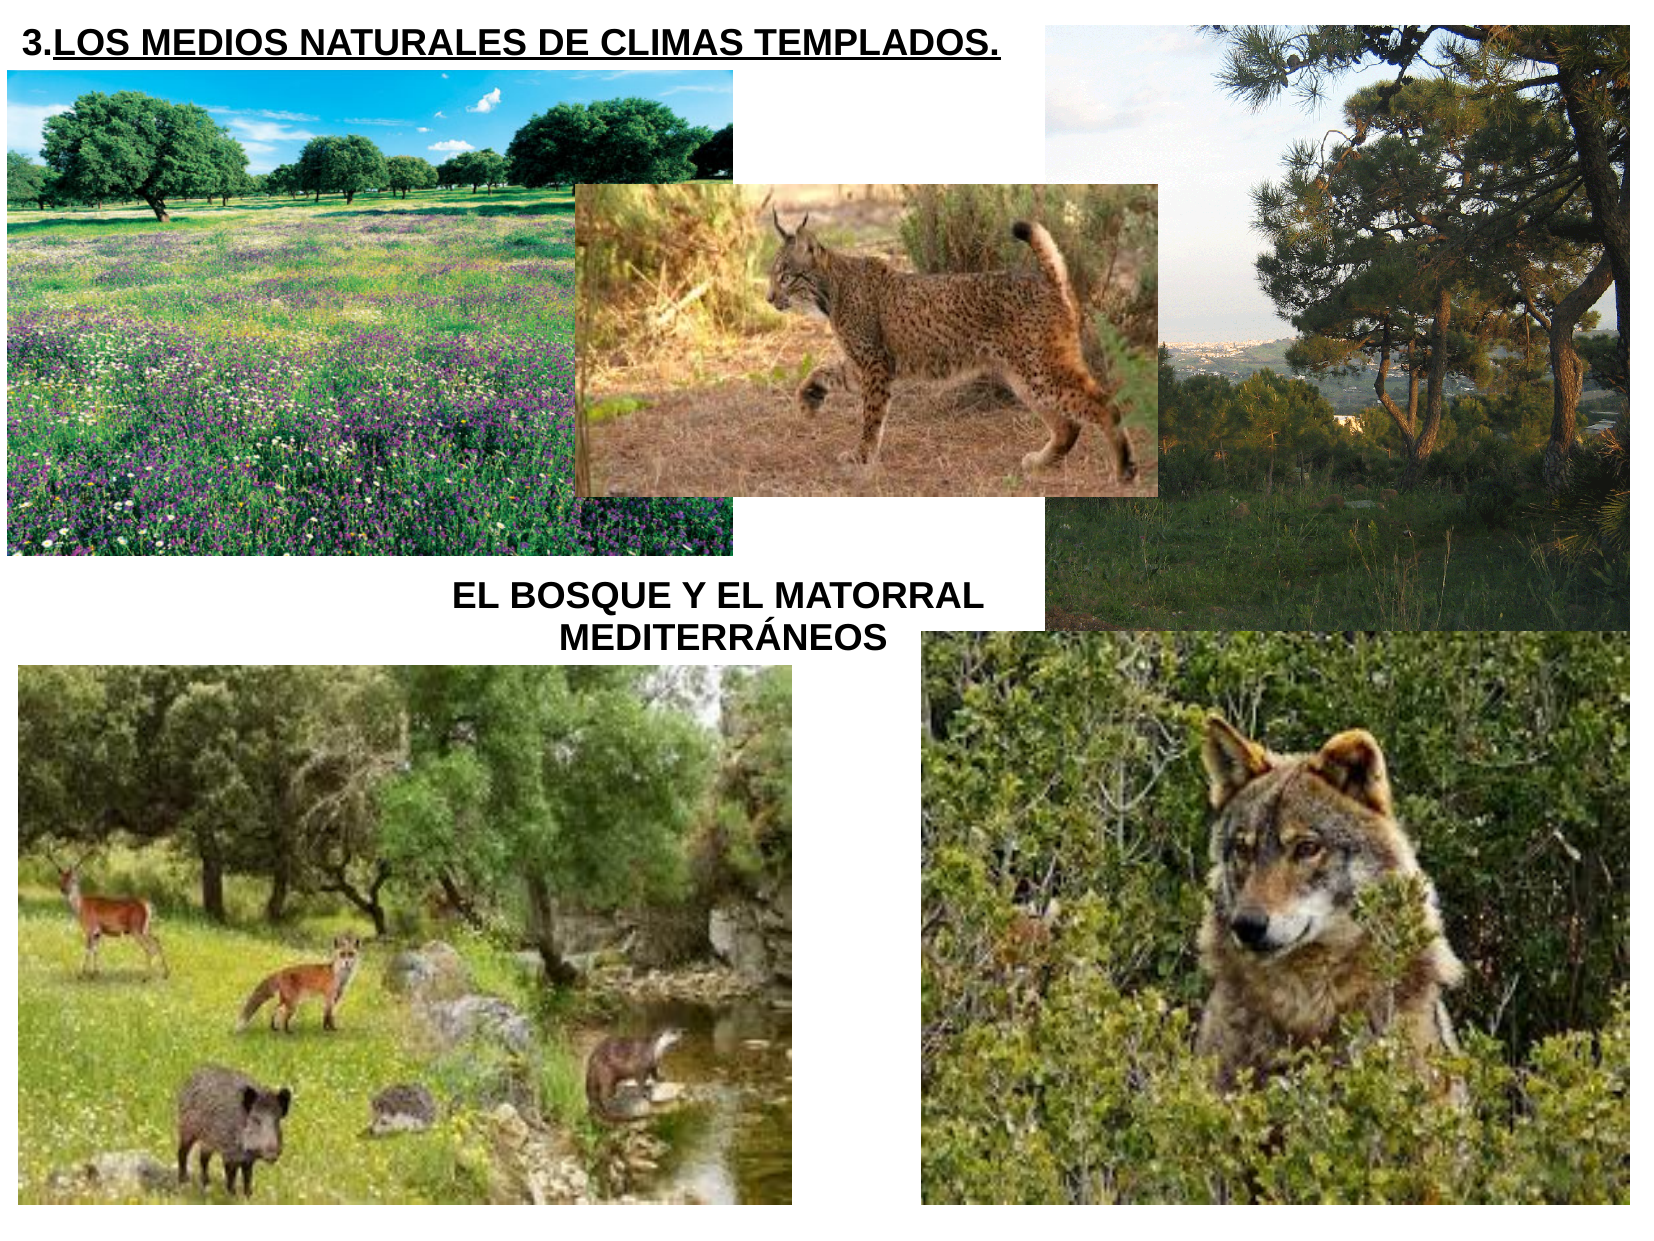

3.LOS MEDIOS NATURALES DE CLIMAS TEMPLADOS.
EL BOSQUE Y EL MATORRAL
MEDITERRÁNEOS